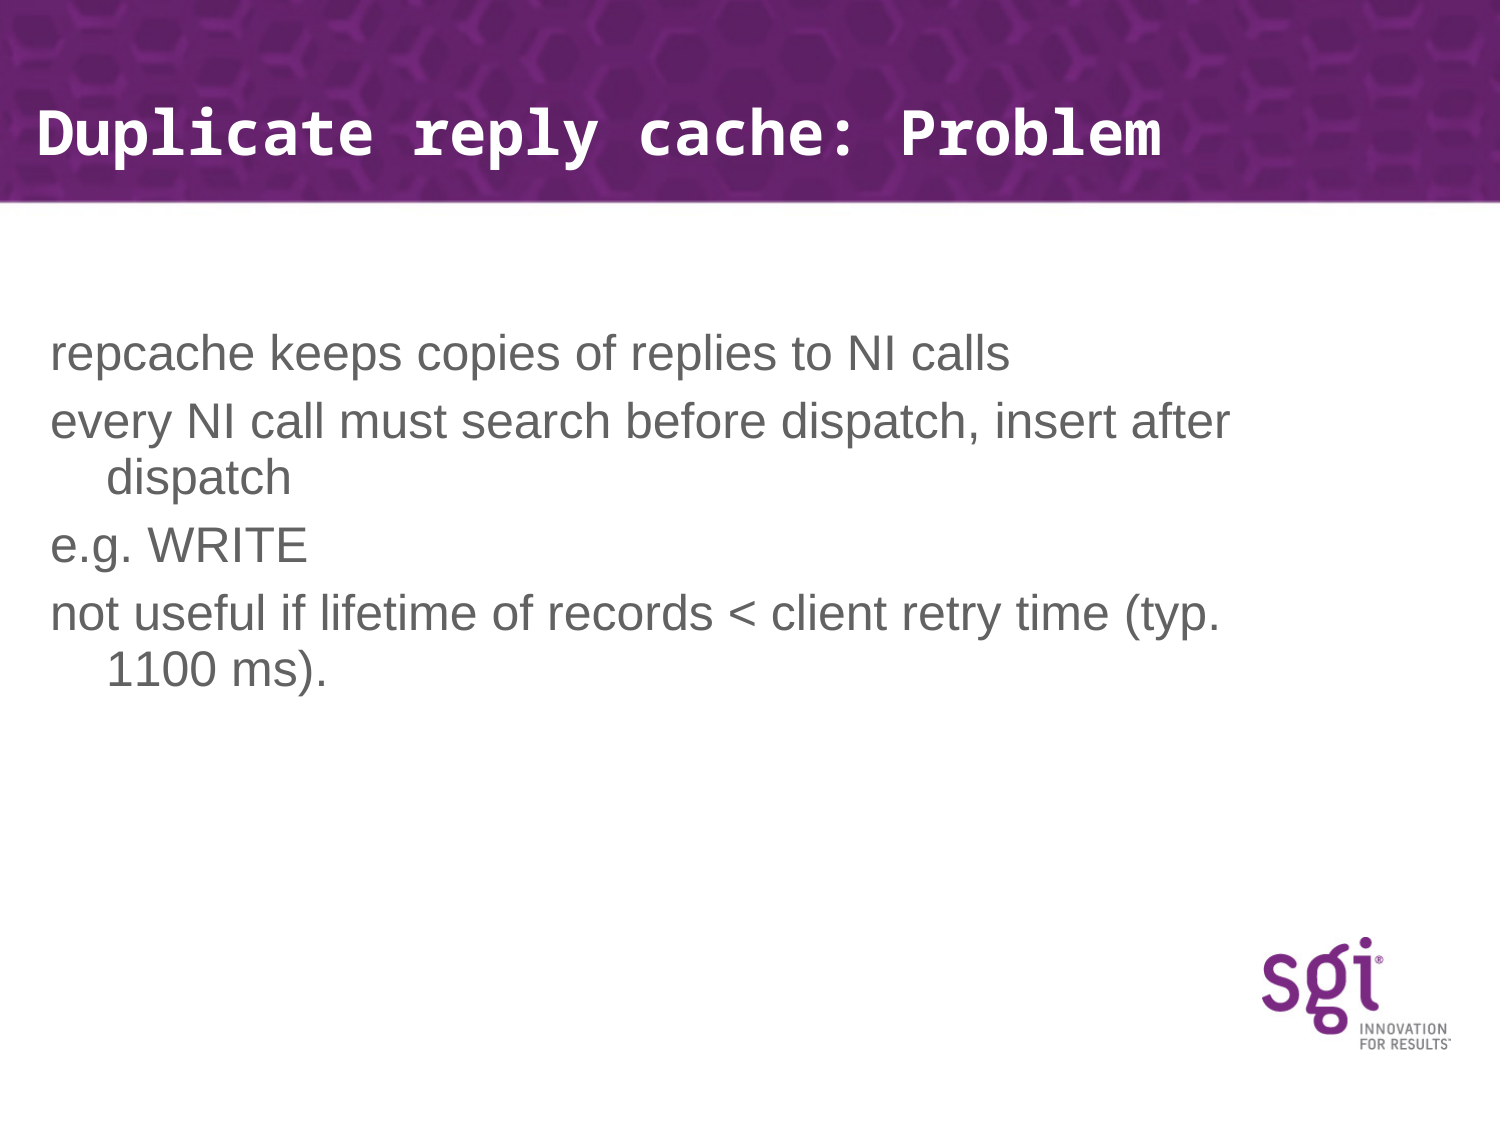

# Duplicate reply cache: Problem
repcache keeps copies of replies to NI calls
every NI call must search before dispatch, insert after dispatch
e.g. WRITE
not useful if lifetime of records < client retry time (typ. 1100 ms).